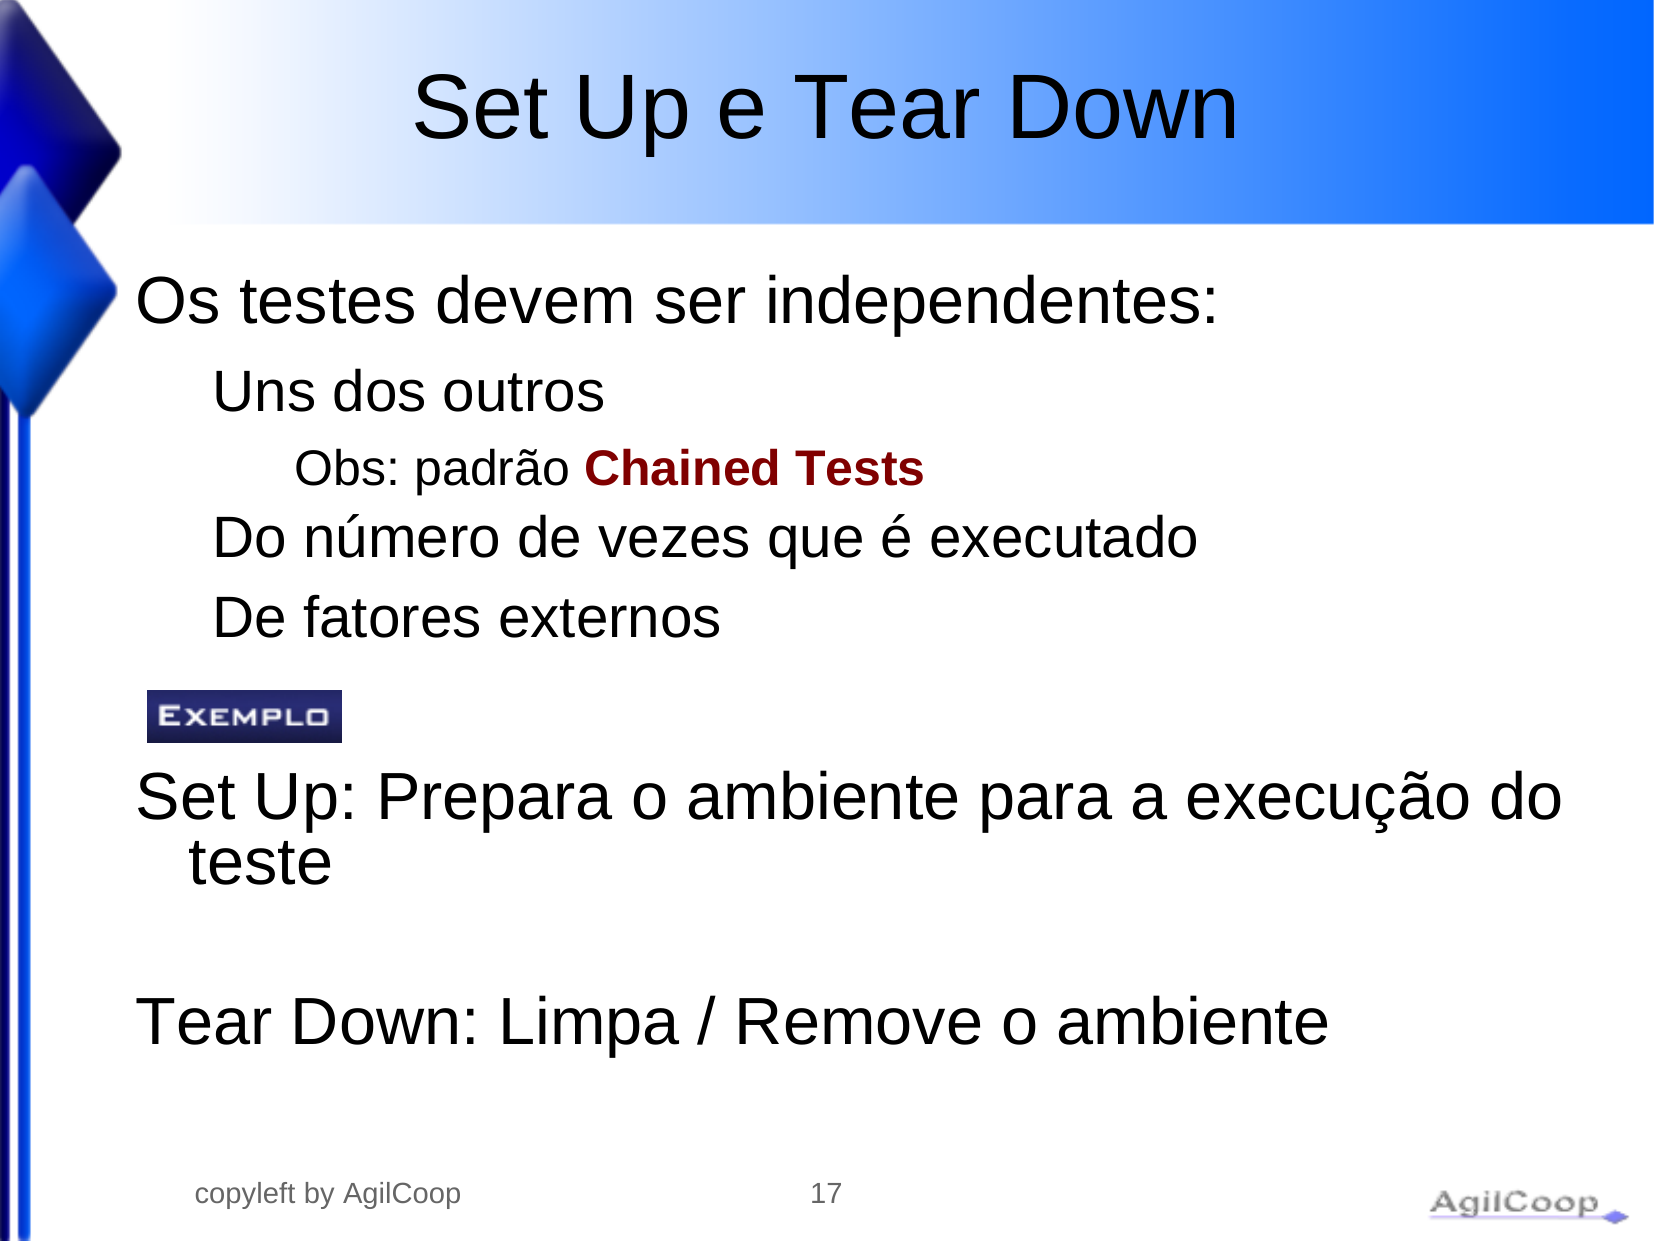

# Set Up e Tear Down
Os testes devem ser independentes:
Uns dos outros
Obs: padrão Chained Tests
Do número de vezes que é executado
De fatores externos
Set Up: Prepara o ambiente para a execução do teste
Tear Down: Limpa / Remove o ambiente
copyleft by AgilCoop
17